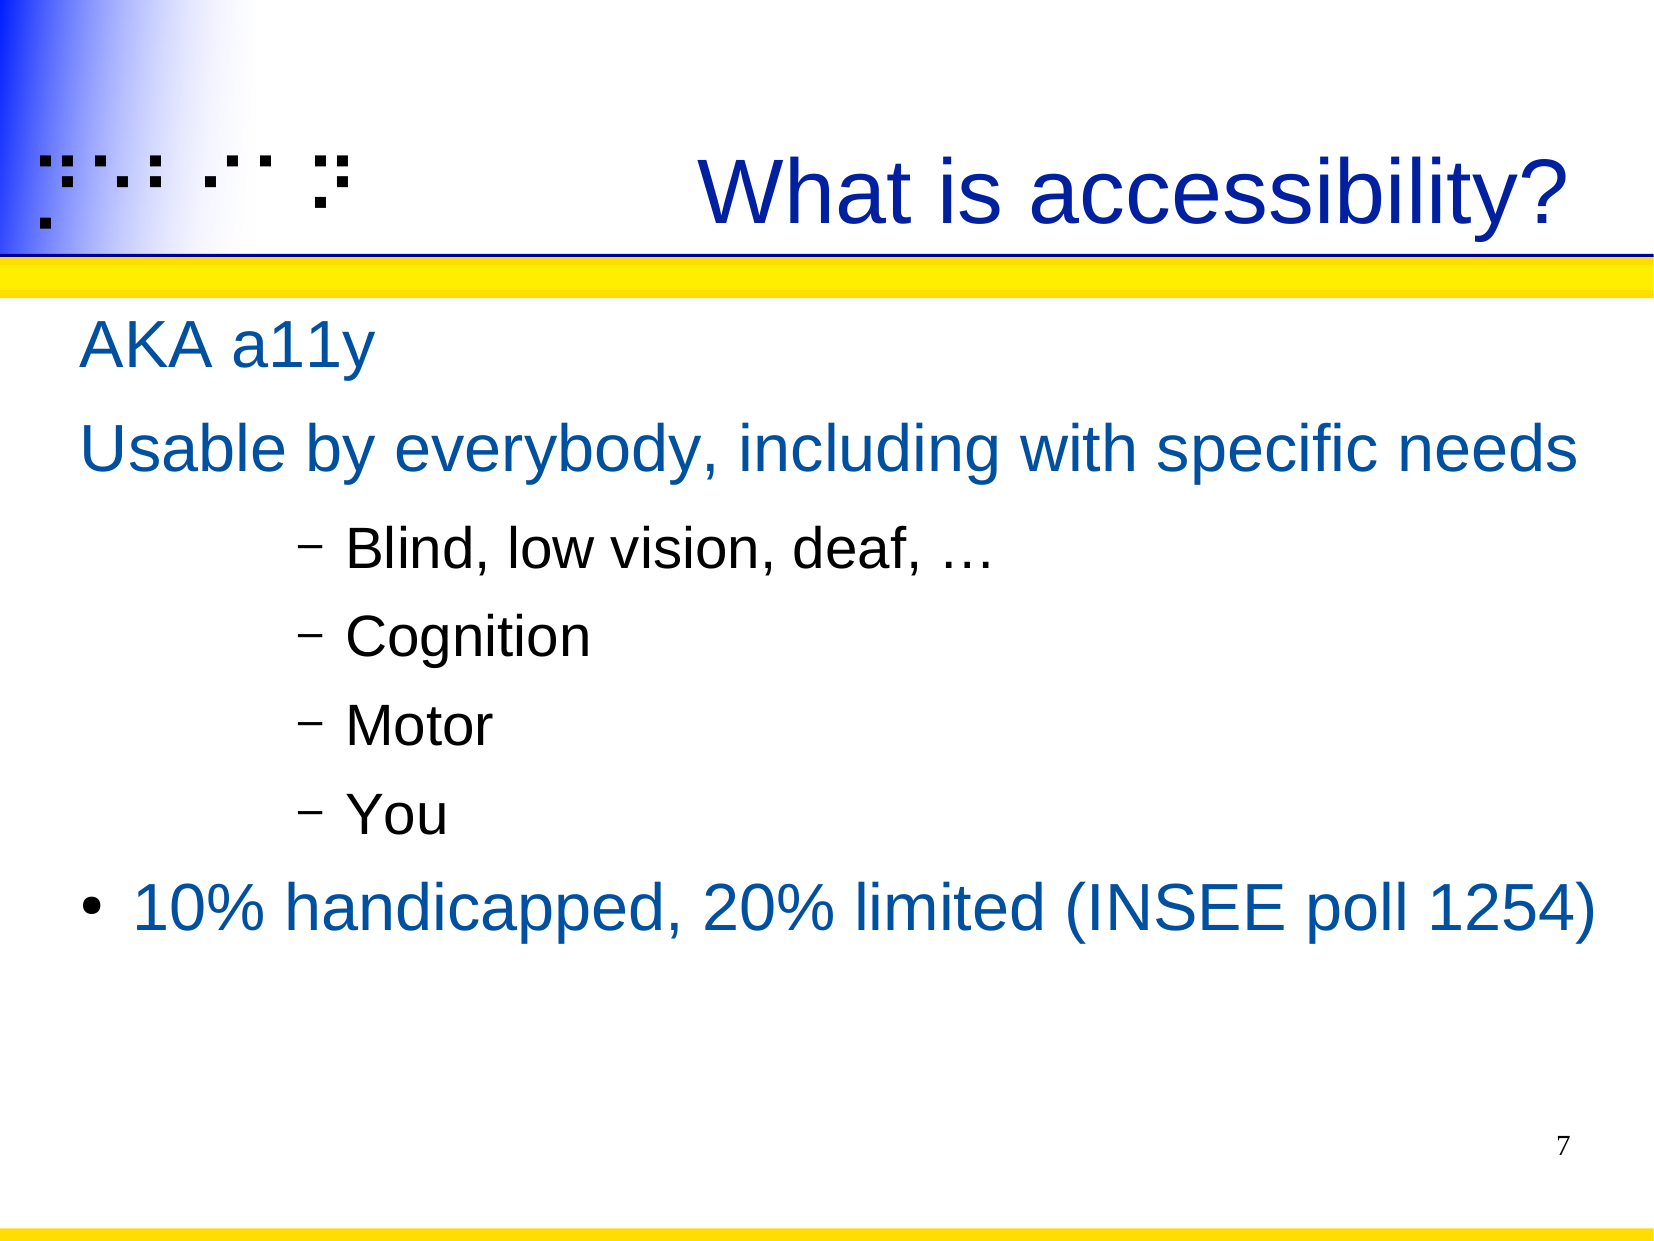

# What is accessibility?
AKA a11y
Usable by everybody, including with specific needs
Blind, low vision, deaf, …
Cognition
Motor
You
10% handicapped, 20% limited (INSEE poll 1254)
7